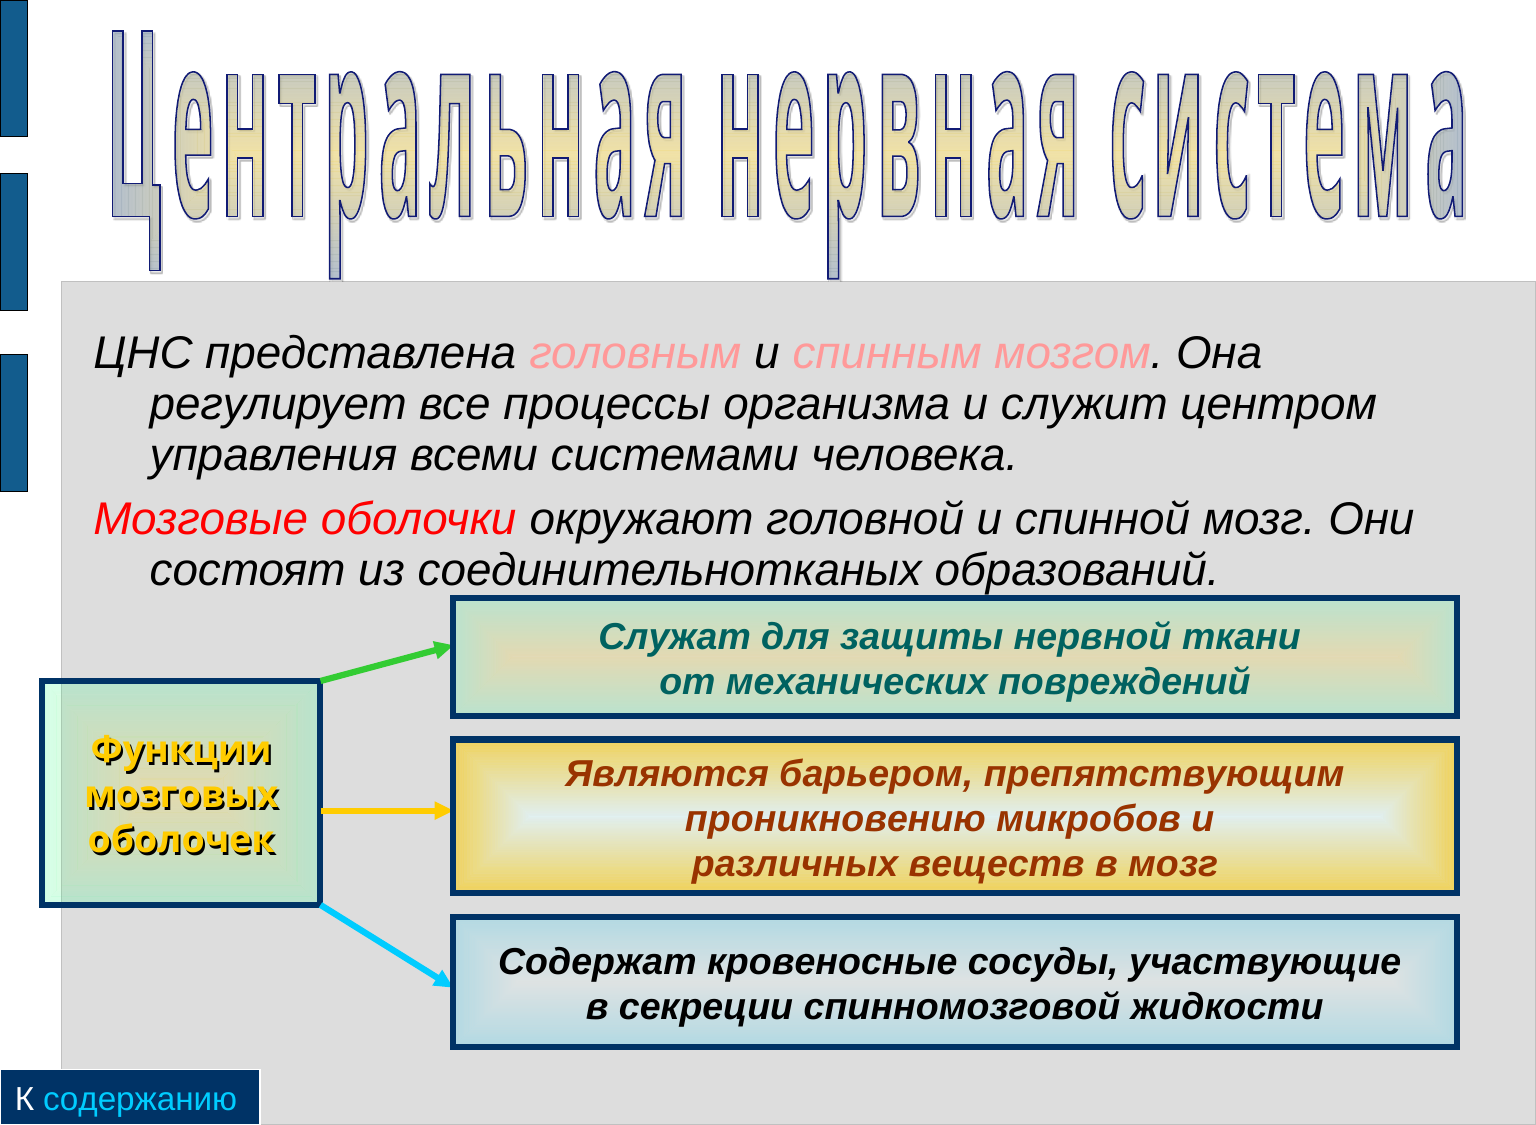

Центральная нервная система
# ЦНС представлена головным и спинным мозгом. Она регулирует все процессы организма и служит центром управления всеми системами человека.
Мозговые оболочки окружают головной и спинной мозг. Они состоят из соединительнотканых образований.
Служат для защиты нервной ткани
от механических повреждений
Функции
мозговых
оболочек
Являются барьером, препятствующим
проникновению микробов и
различных веществ в мозг
Содержат кровеносные сосуды, участвующие
в секреции спинномозговой жидкости
К содержанию